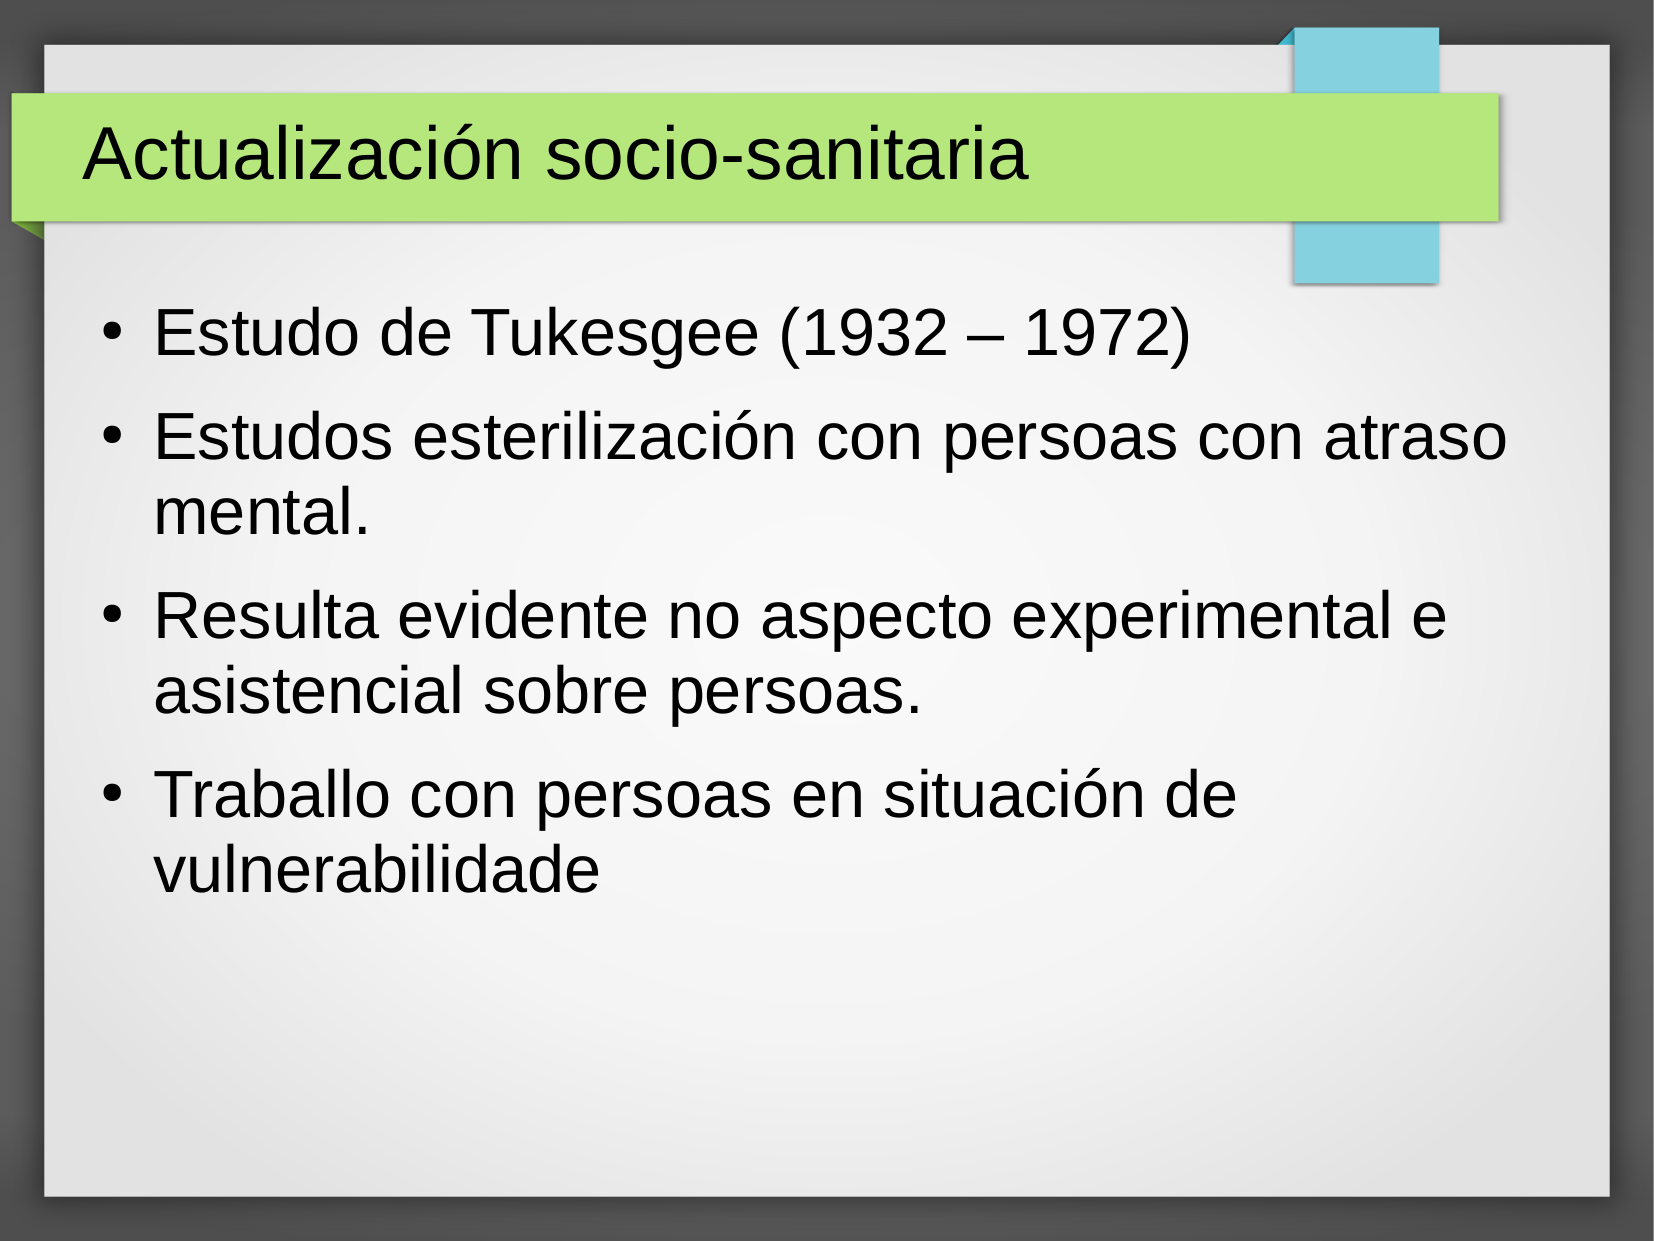

# Actualización socio-sanitaria
Estudo de Tukesgee (1932 – 1972)
Estudos esterilización con persoas con atraso mental.
Resulta evidente no aspecto experimental e asistencial sobre persoas.
Traballo con persoas en situación de vulnerabilidade